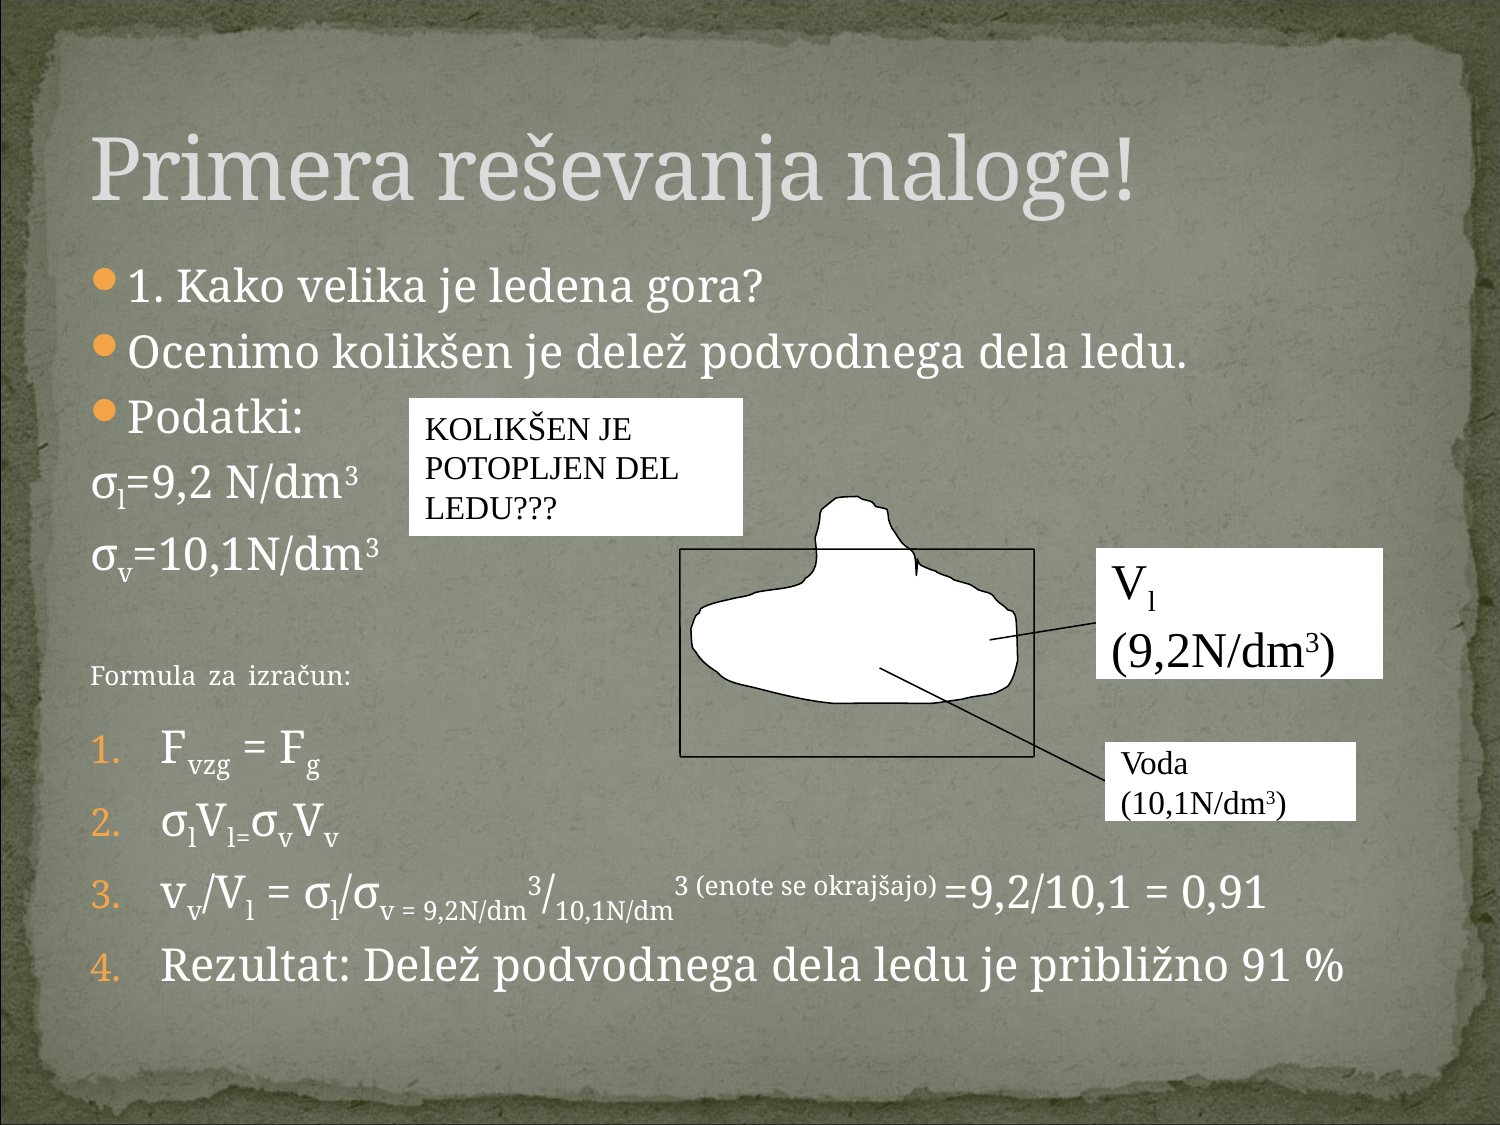

Primera reševanja naloge!
# 1. Kako velika je ledena gora?
Ocenimo kolikšen je delež podvodnega dela ledu.
Podatki:
σl=9,2 N/dm3
σv=10,1N/dm3
Formula za izračun:
Fvzg = Fg
σlVl=σvVv
vv/Vl = σl/σv = 9,2N/dm3/10,1N/dm3 (enote se okrajšajo) =9,2/10,1 = 0,91
Rezultat: Delež podvodnega dela ledu je približno 91 %
KOLIKŠEN JE POTOPLJEN DEL LEDU???
Vl (9,2N/dm3)
Voda (10,1N/dm3)